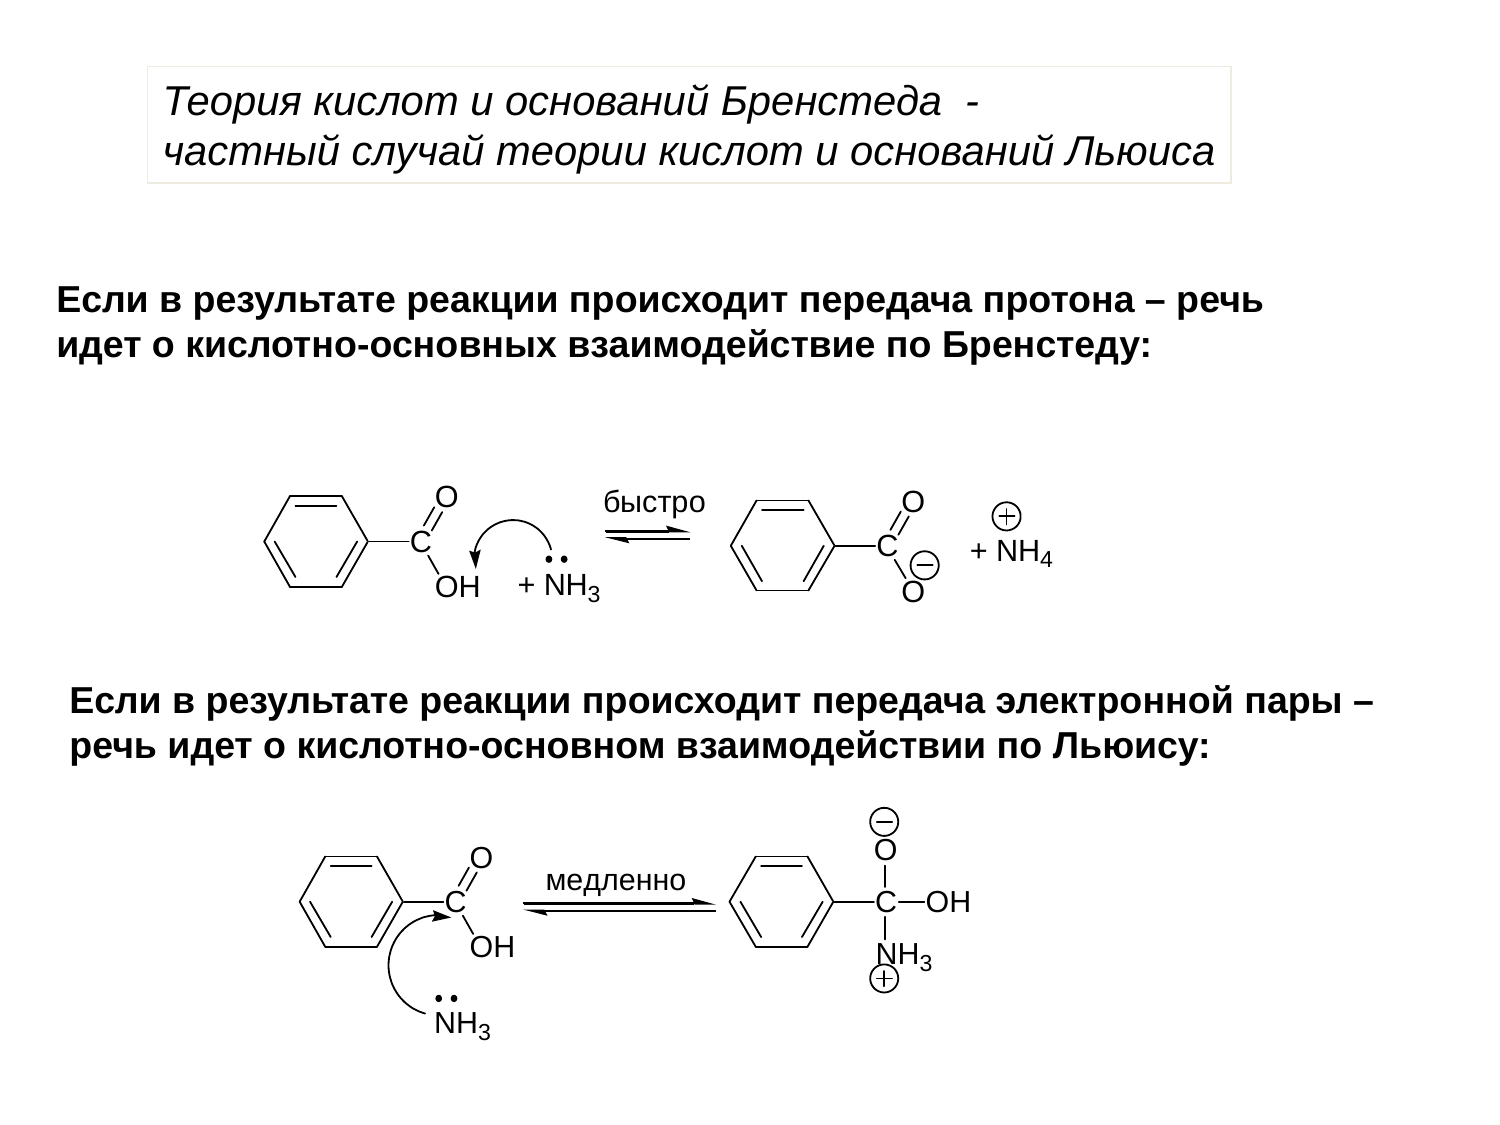

Теория кислот и оснований Бренстеда -
частный случай теории кислот и оснований Льюиса
Если в результате реакции происходит передача протона – речь
идет о кислотно-основных взаимодействие по Бренстеду:
Если в результате реакции происходит передача электронной пары – речь идет о кислотно-основном взаимодействии по Льюису: